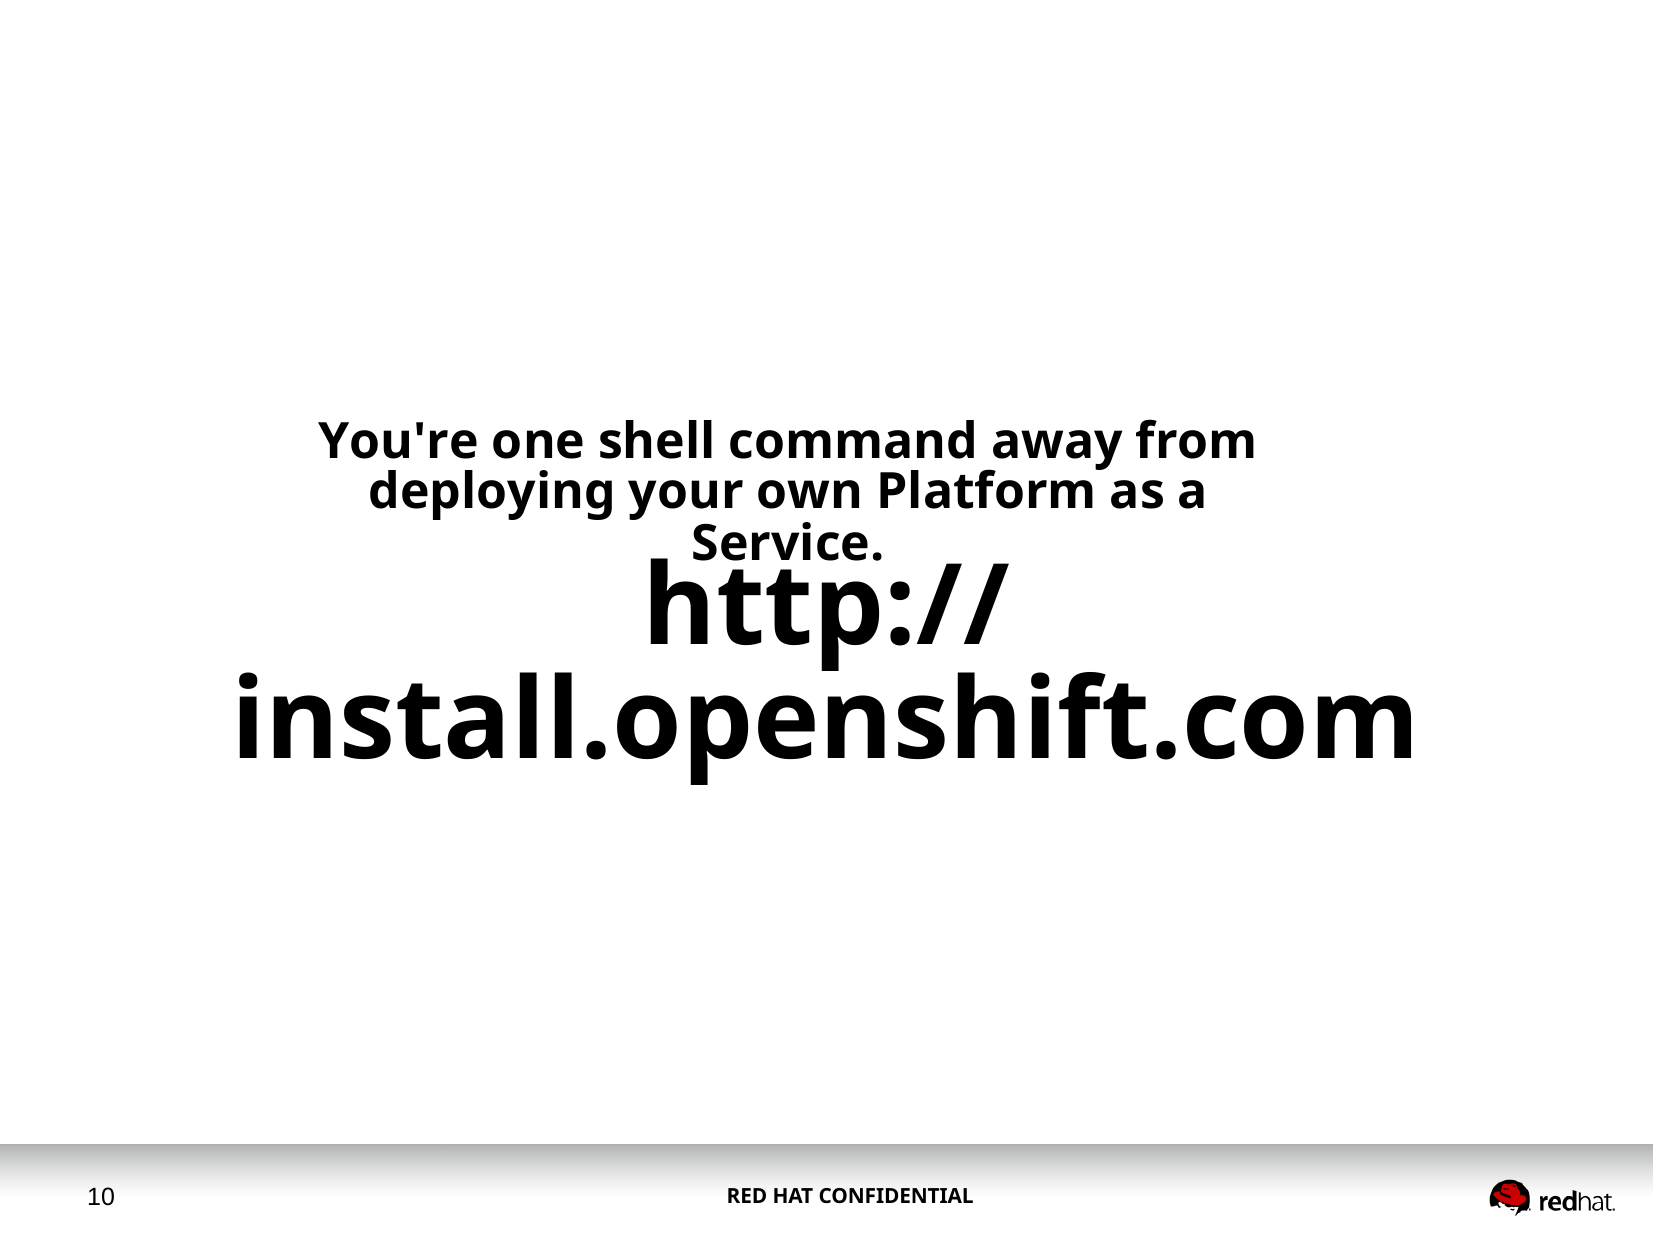

You're one shell command away from deploying your own Platform as a Service.
http://install.openshift.com